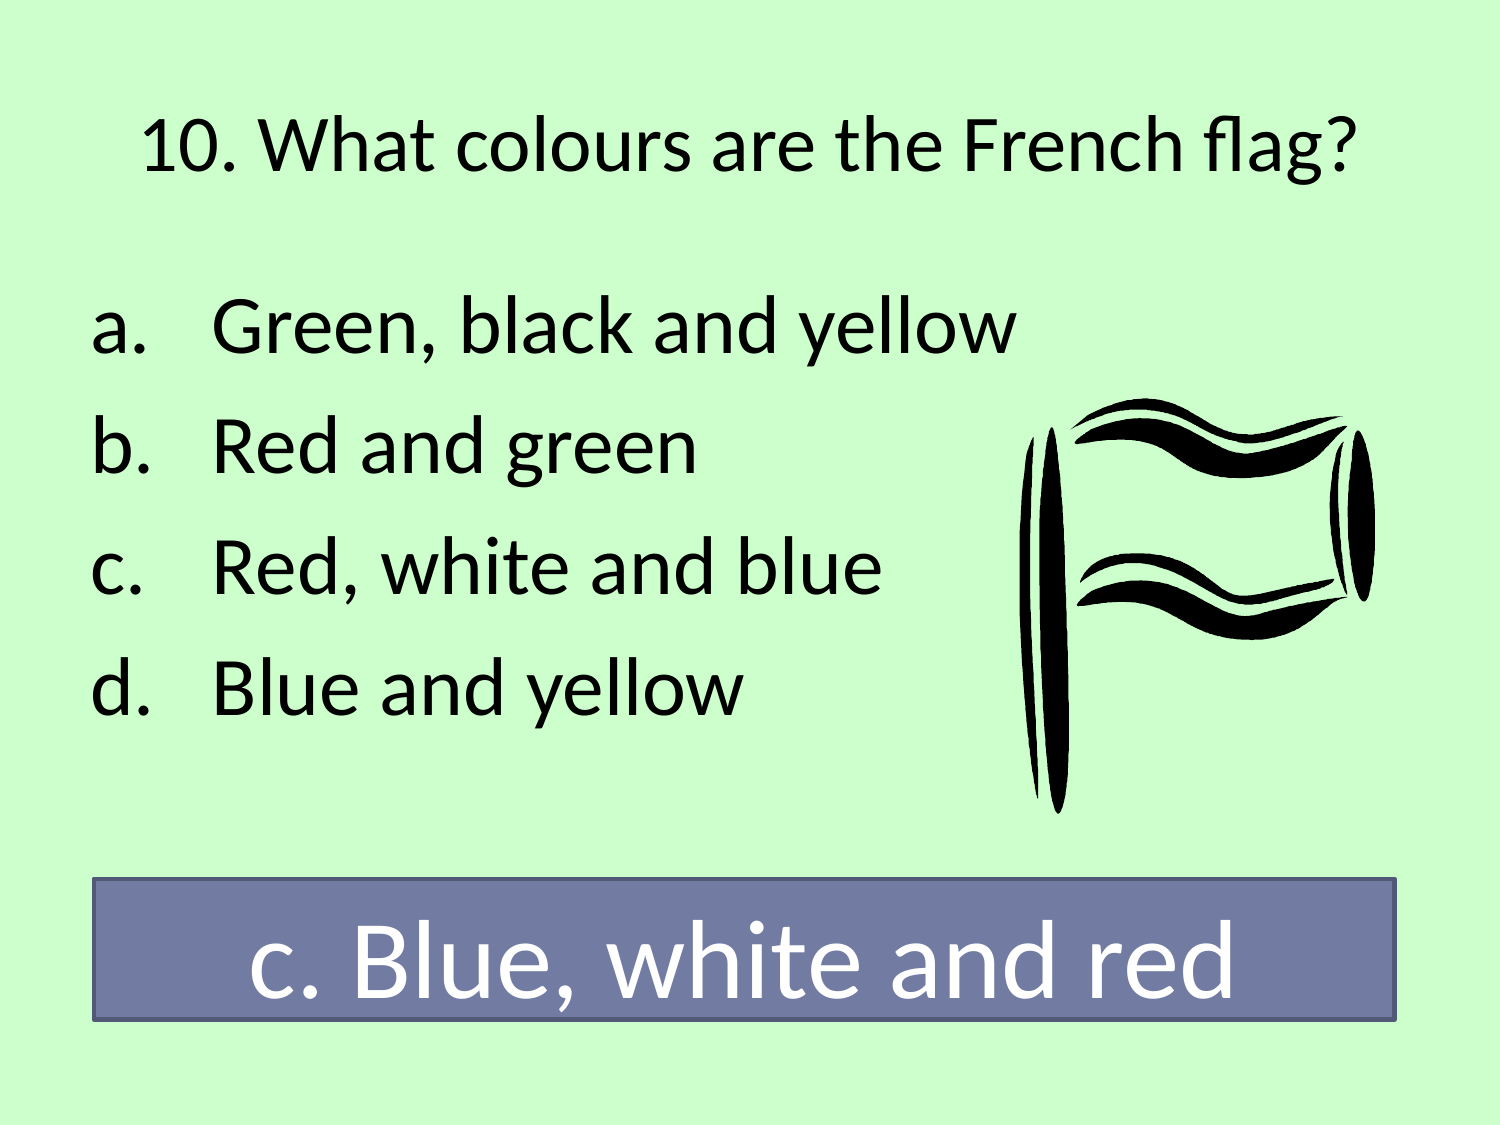

# 10. What colours are the French flag?
Green, black and yellow
Red and green
Red, white and blue
Blue and yellow
c. Blue, white and red